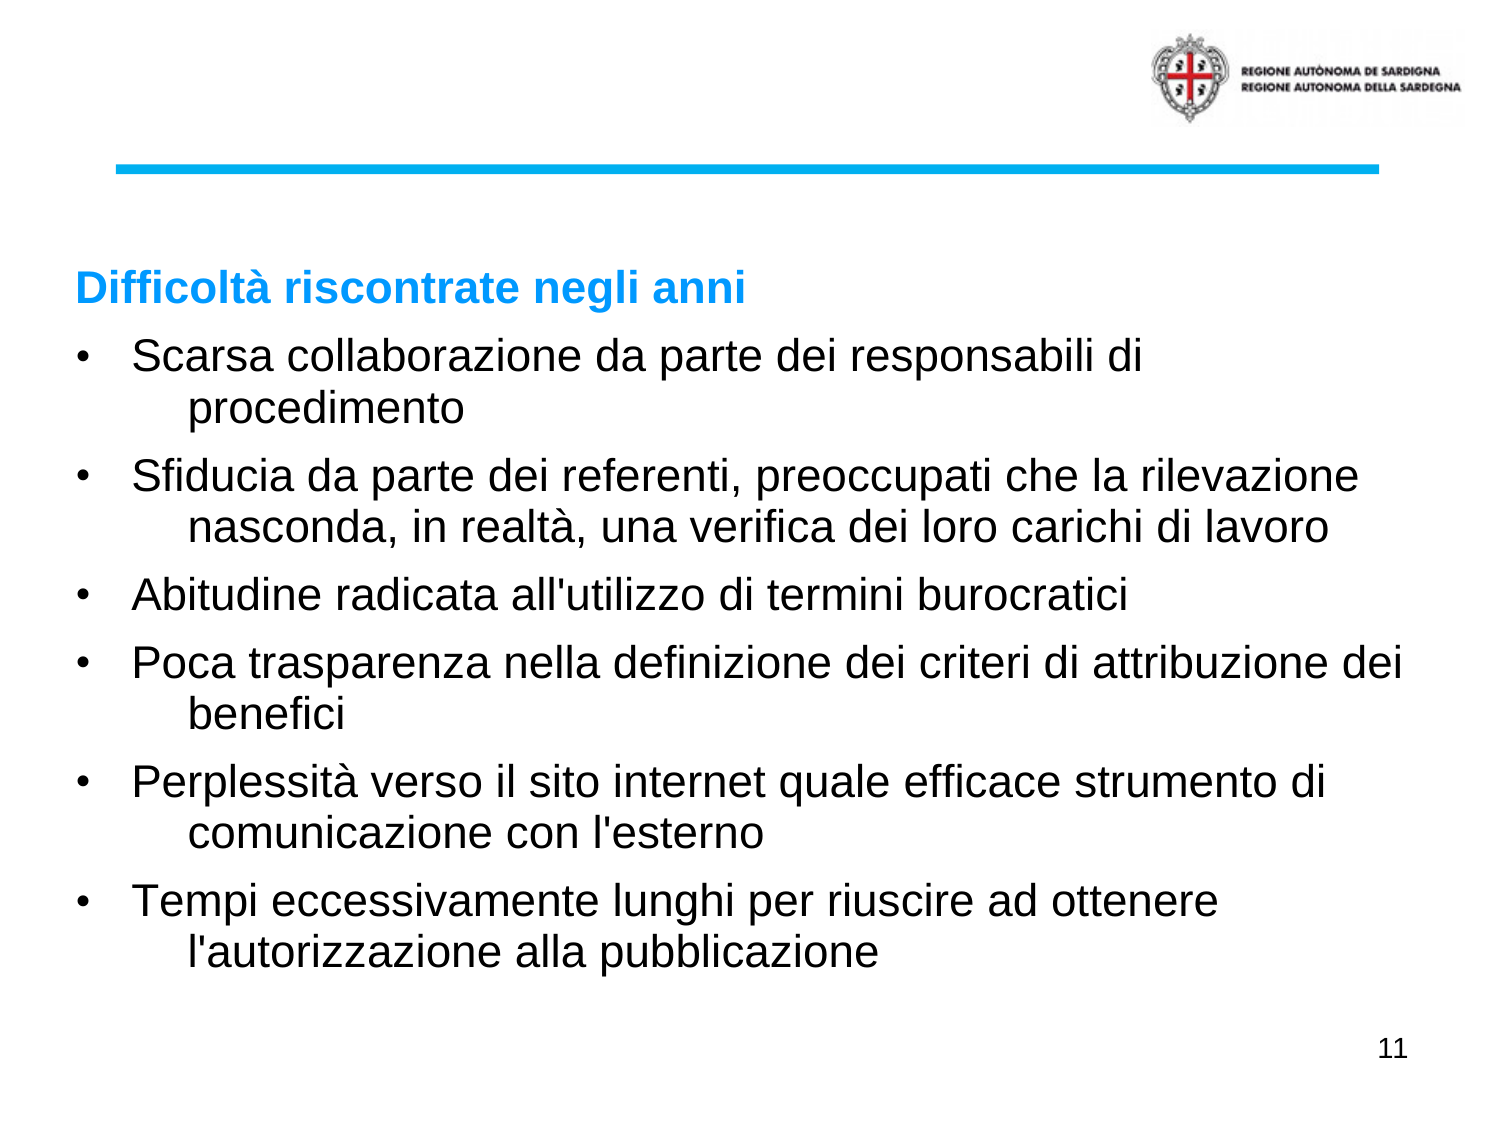

# Difficoltà riscontrate negli anni
Scarsa collaborazione da parte dei responsabili di procedimento
Sfiducia da parte dei referenti, preoccupati che la rilevazione nasconda, in realtà, una verifica dei loro carichi di lavoro
Abitudine radicata all'utilizzo di termini burocratici
Poca trasparenza nella definizione dei criteri di attribuzione dei benefici
Perplessità verso il sito internet quale efficace strumento di comunicazione con l'esterno
Tempi eccessivamente lunghi per riuscire ad ottenere l'autorizzazione alla pubblicazione
11